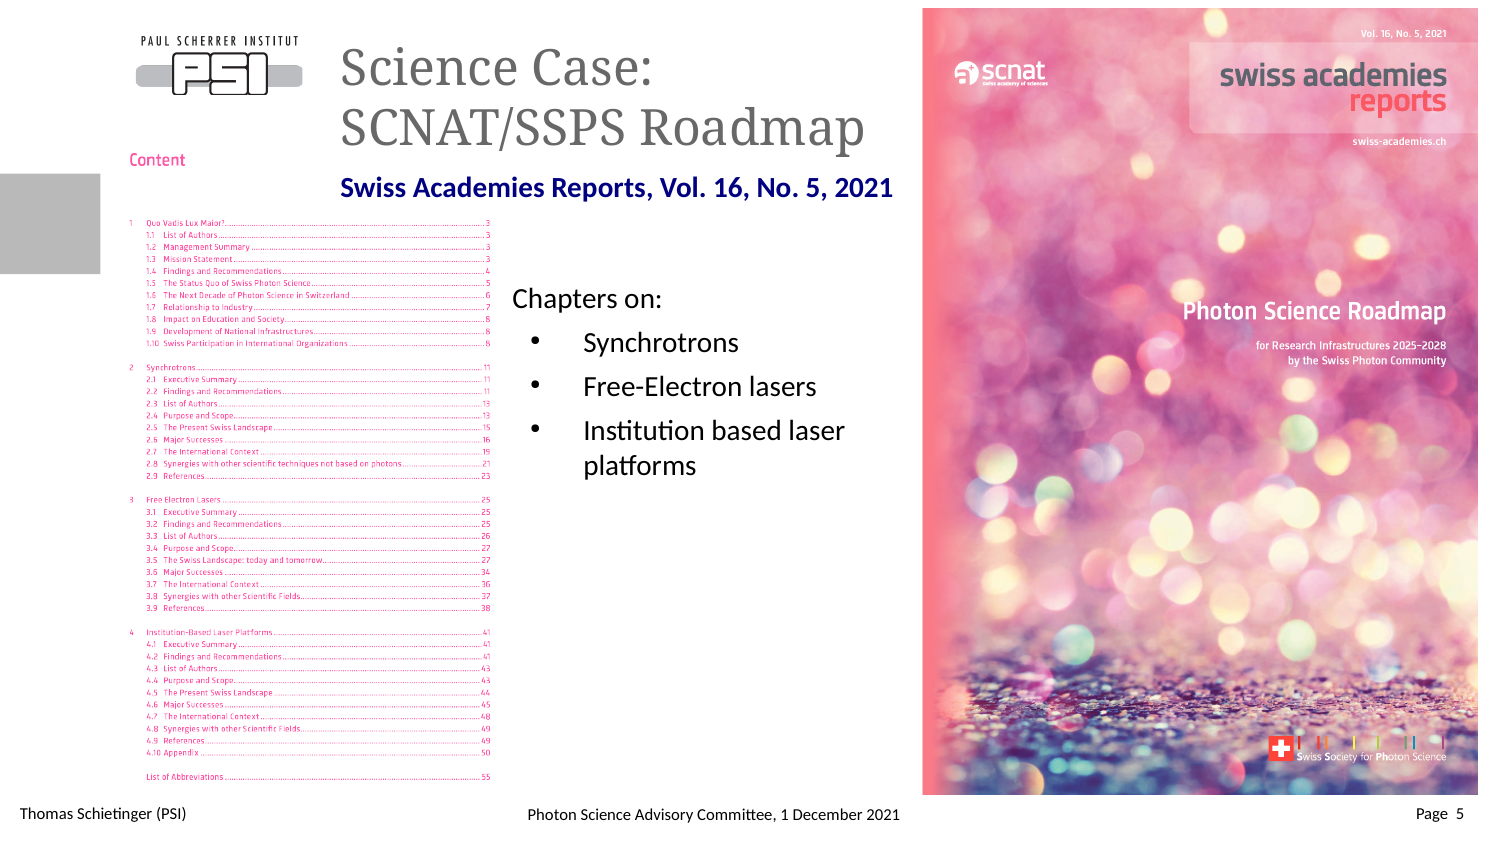

# Science Case: SCNAT/SSPS Roadmap
Swiss Academies Reports, Vol. 16, No. 5, 2021
Chapters on:
Synchrotrons
Free-Electron lasers
Institution based laser platforms